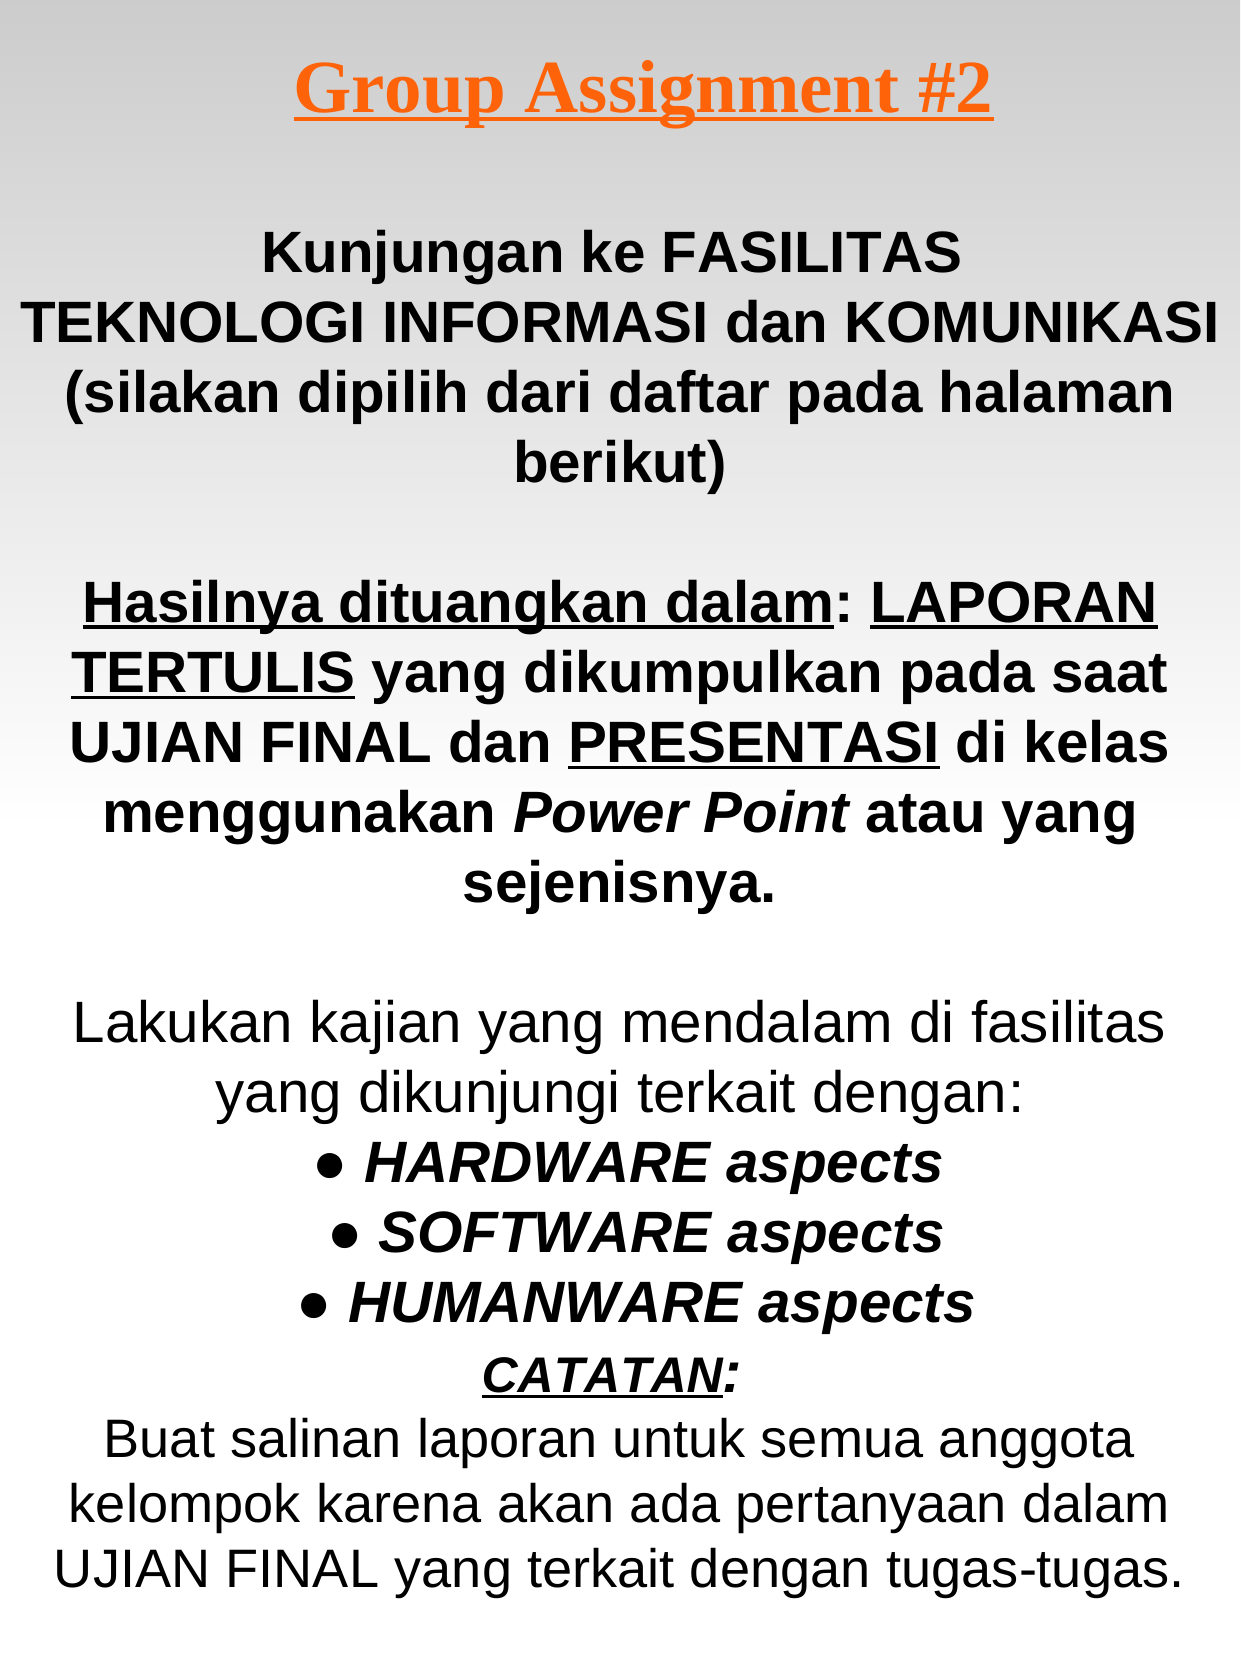

Group Assignment #2
Kunjungan ke FASILITAS
TEKNOLOGI INFORMASI dan KOMUNIKASI
(silakan dipilih dari daftar pada halaman berikut)
Hasilnya dituangkan dalam: LAPORAN TERTULIS yang dikumpulkan pada saat UJIAN FINAL dan PRESENTASI di kelas menggunakan Power Point atau yang sejenisnya.
Lakukan kajian yang mendalam di fasilitas yang dikunjungi terkait dengan:
 ● HARDWARE aspects
 ● SOFTWARE aspects
 ● HUMANWARE aspects
CATATAN:
Buat salinan laporan untuk semua anggota kelompok karena akan ada pertanyaan dalam UJIAN FINAL yang terkait dengan tugas-tugas.